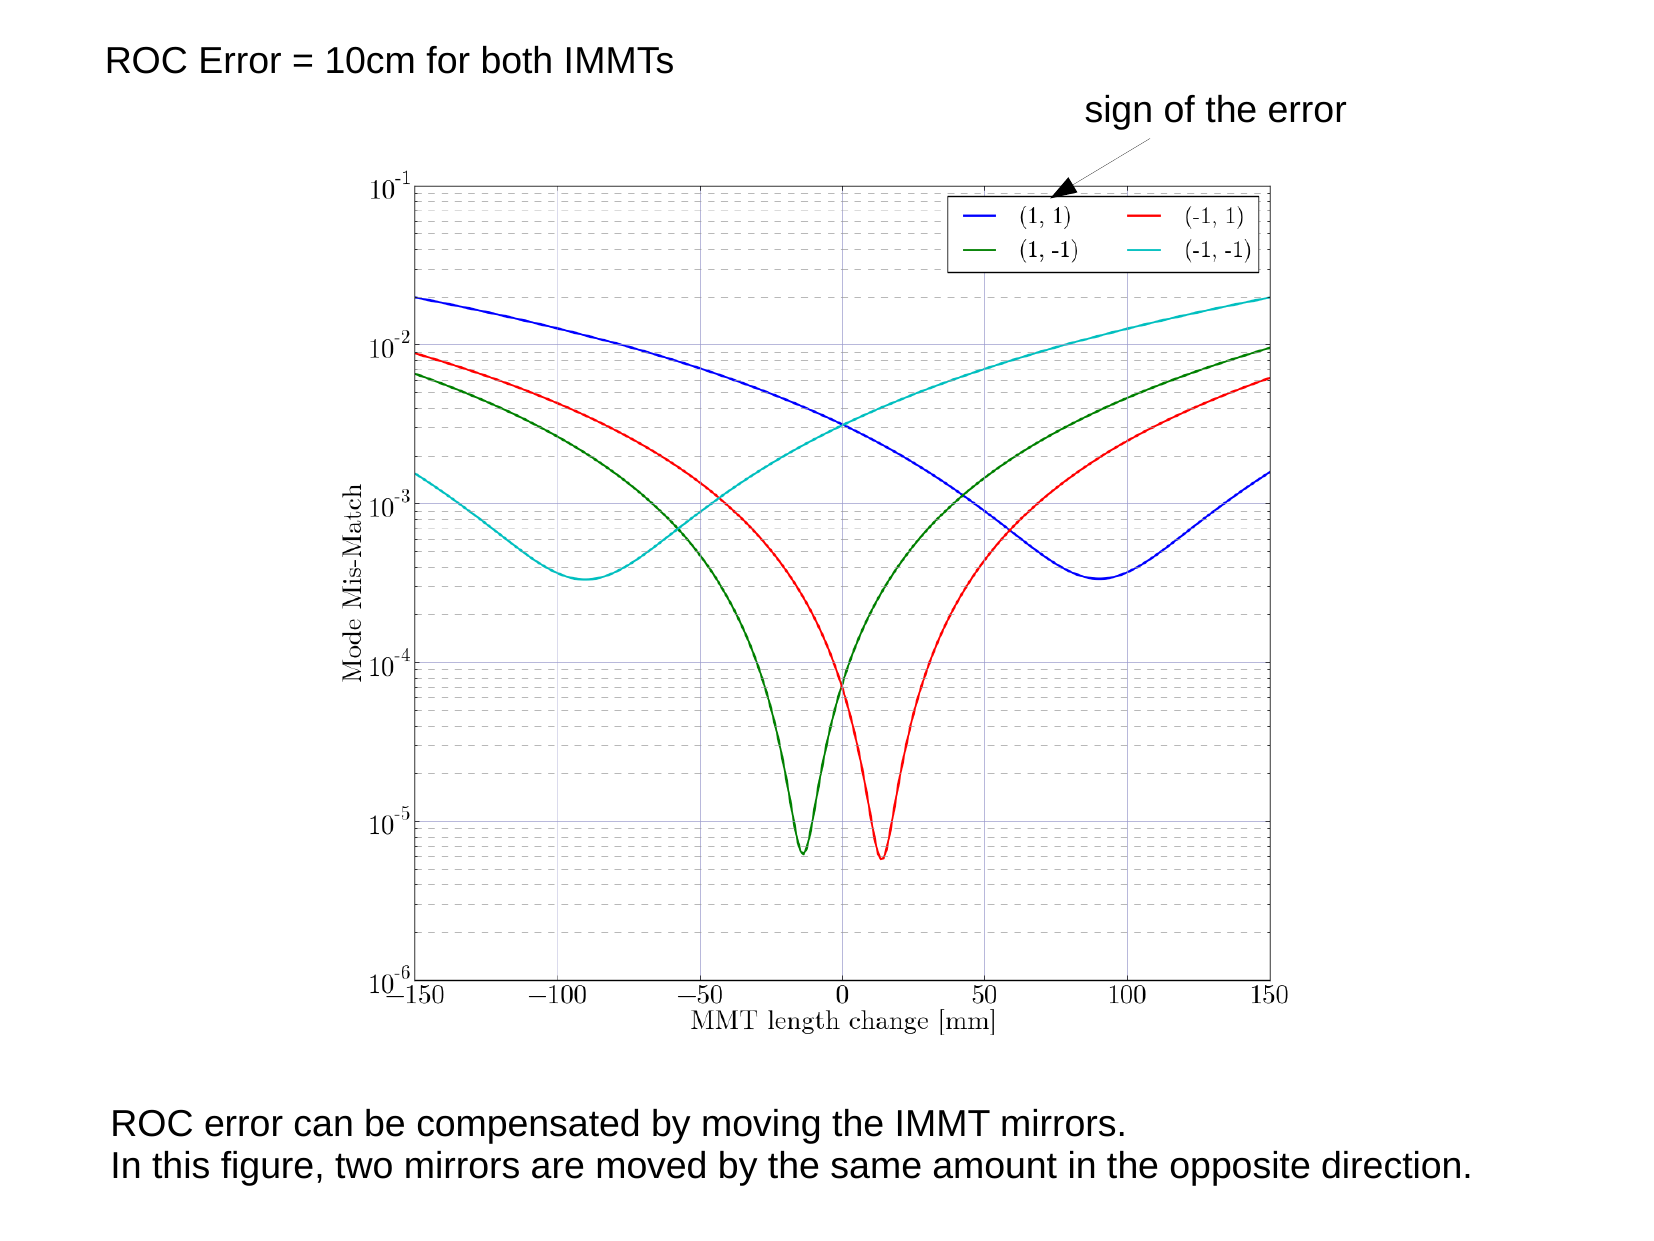

ROC Error = 10cm for both IMMTs
sign of the error
ROC error can be compensated by moving the IMMT mirrors.
In this figure, two mirrors are moved by the same amount in the opposite direction.